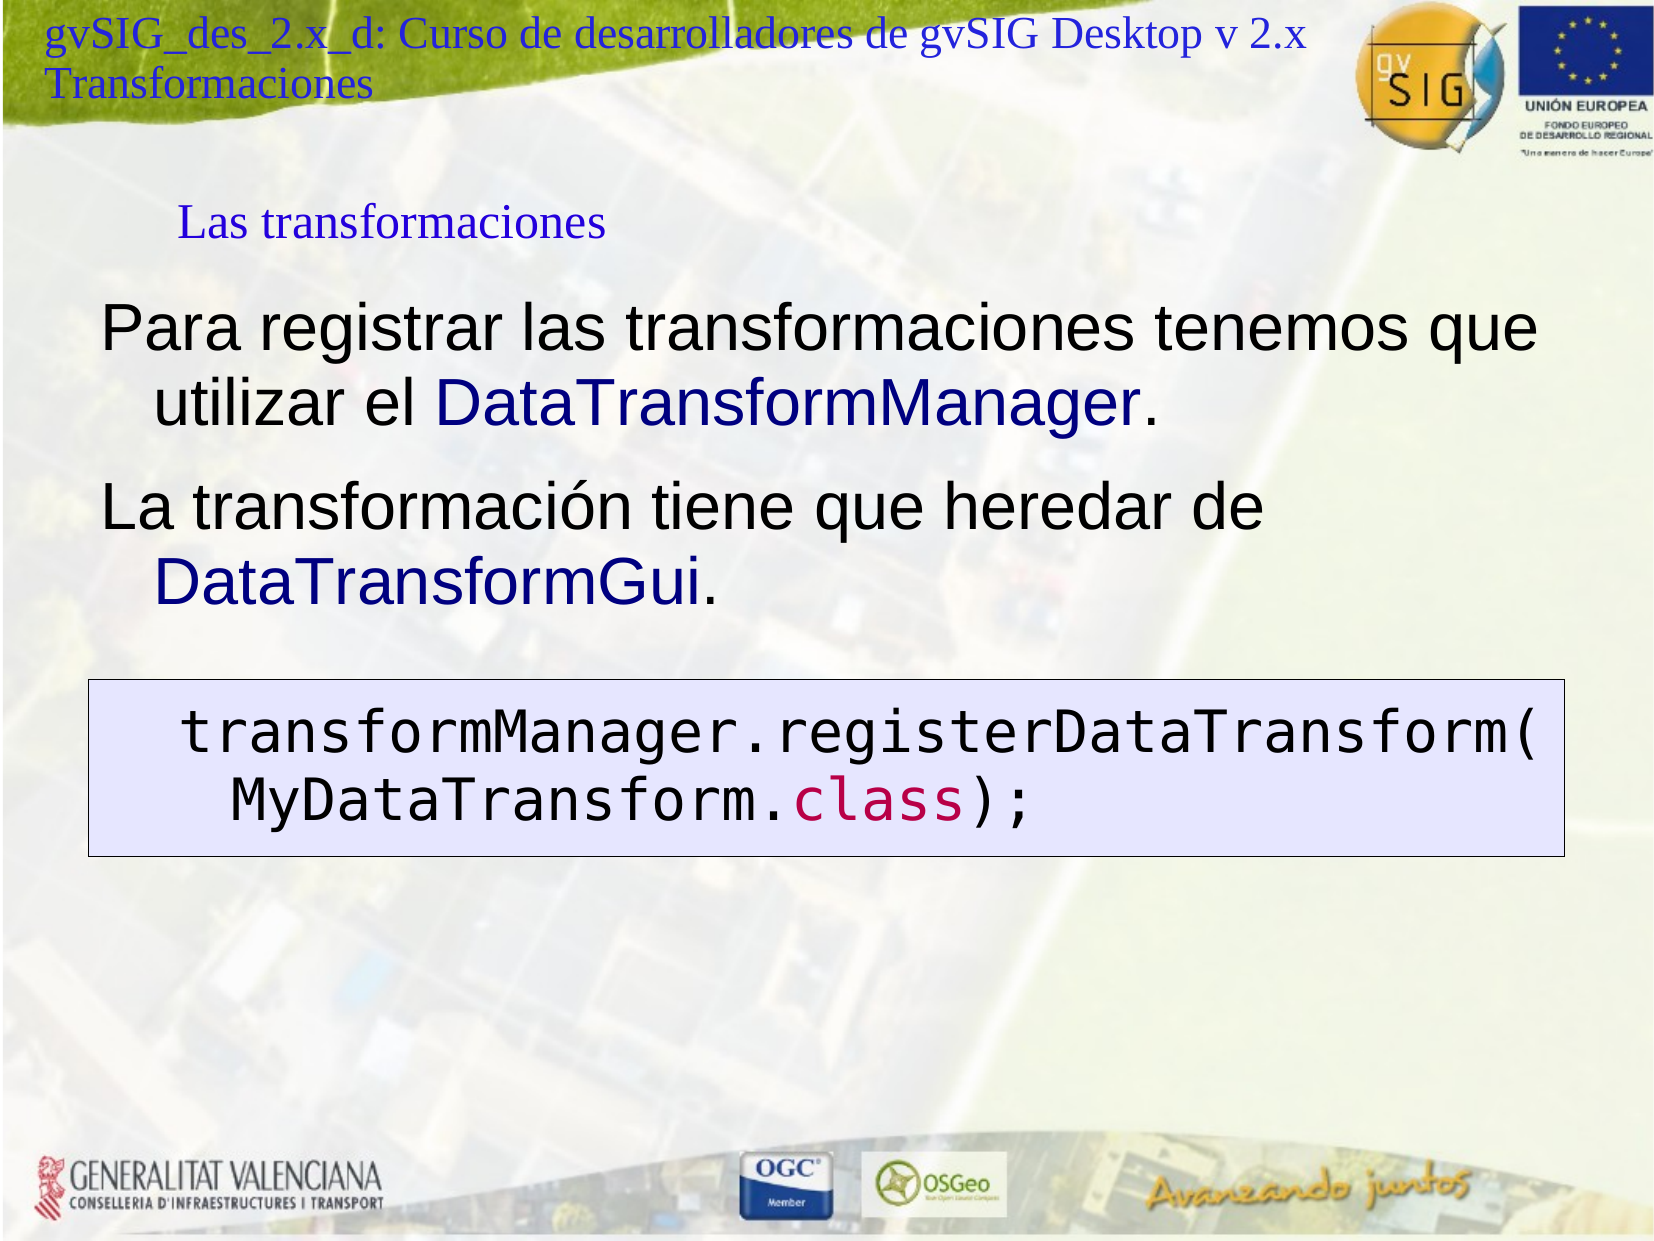

# Las transformaciones
Para registrar las transformaciones tenemos que utilizar el DataTransformManager.
La transformación tiene que heredar de DataTransformGui.
transformManager.registerDataTransform( MyDataTransform.class);